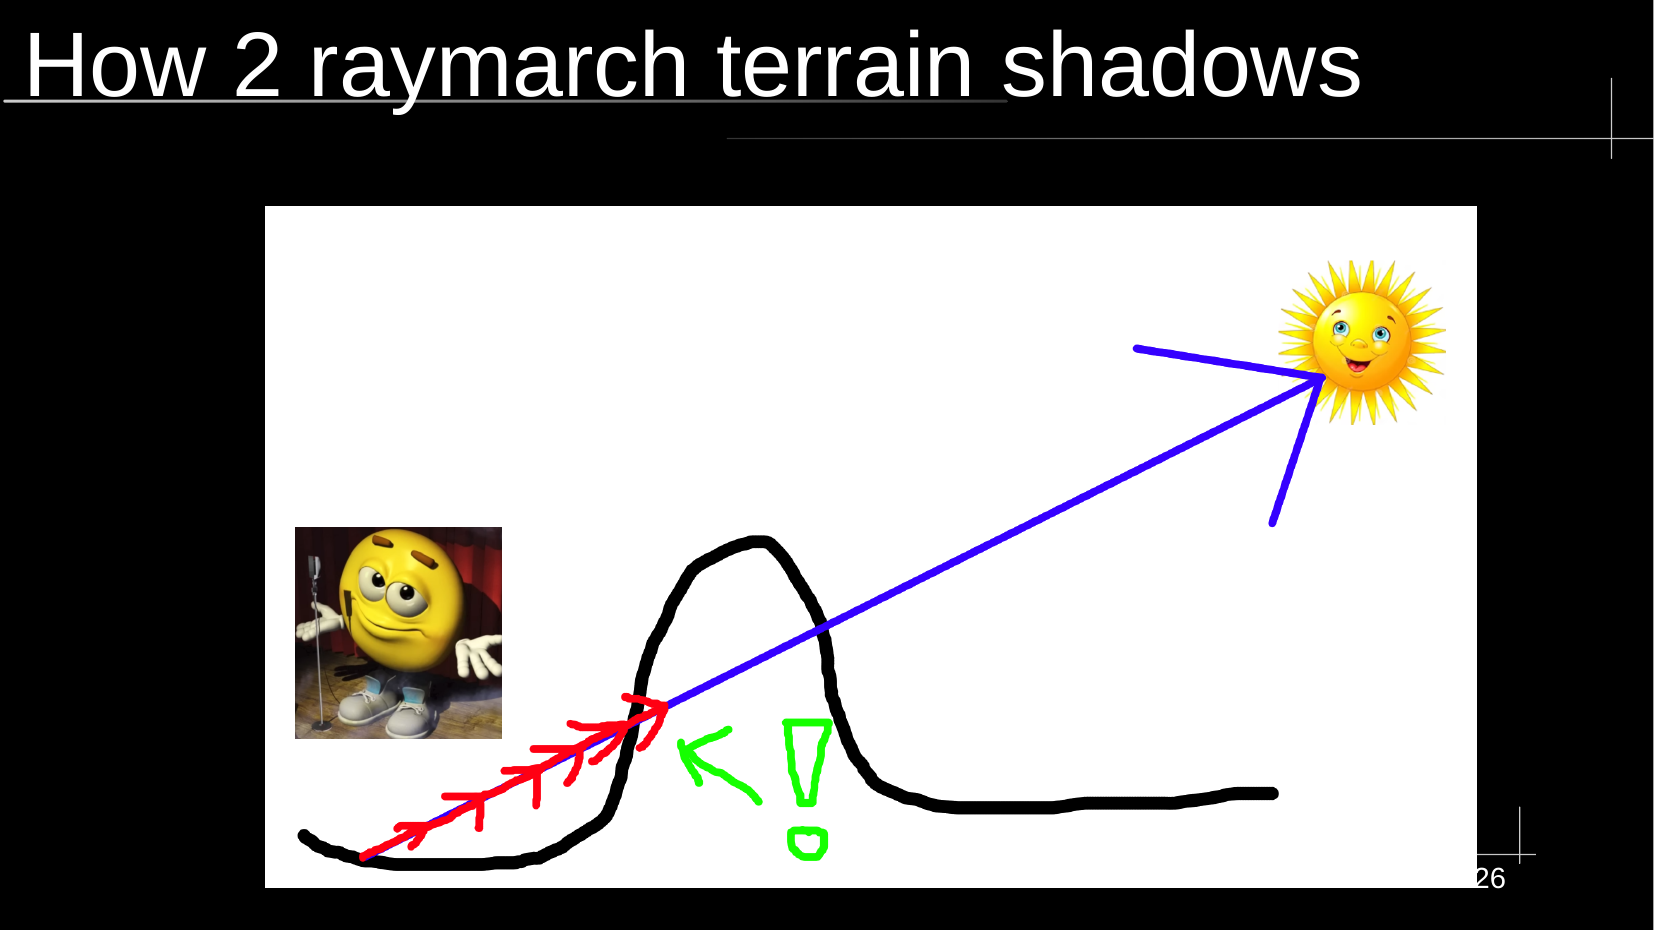

# How 2 raymarch terrain shadows
26